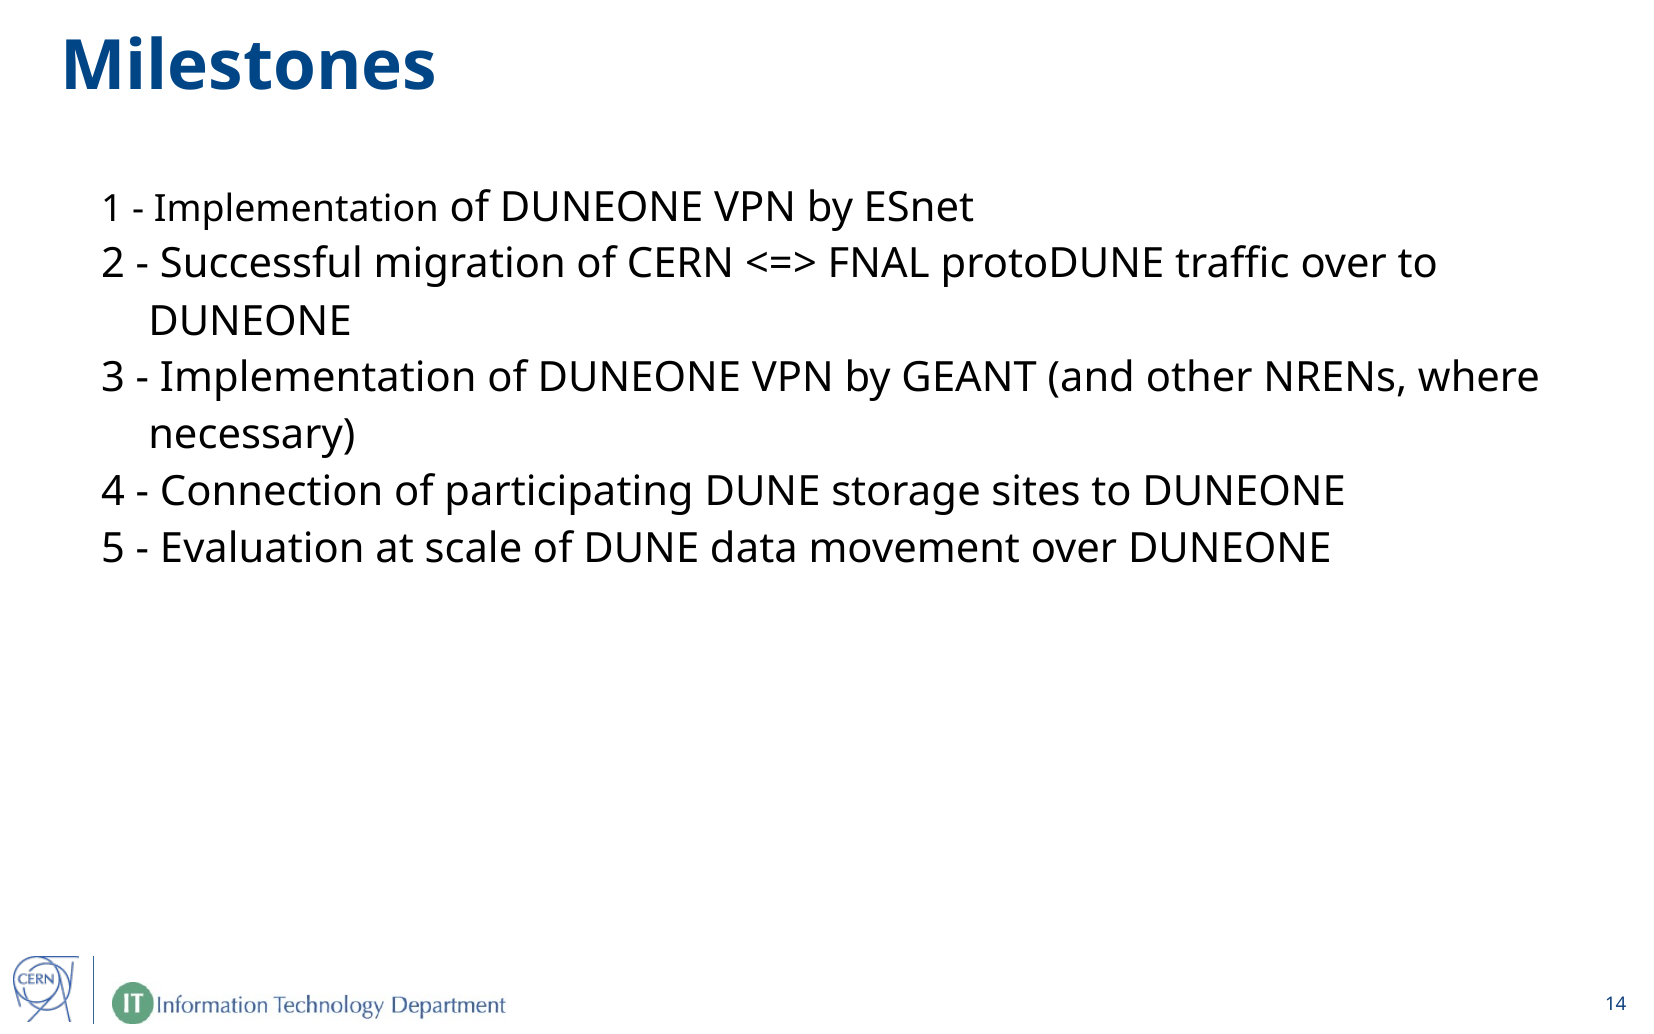

# Milestones
1 - Implementation of DUNEONE VPN by ESnet
2 - Successful migration of CERN <=> FNAL protoDUNE traffic over to DUNEONE
3 - Implementation of DUNEONE VPN by GEANT (and other NRENs, where necessary)
4 - Connection of participating DUNE storage sites to DUNEONE
5 - Evaluation at scale of DUNE data movement over DUNEONE